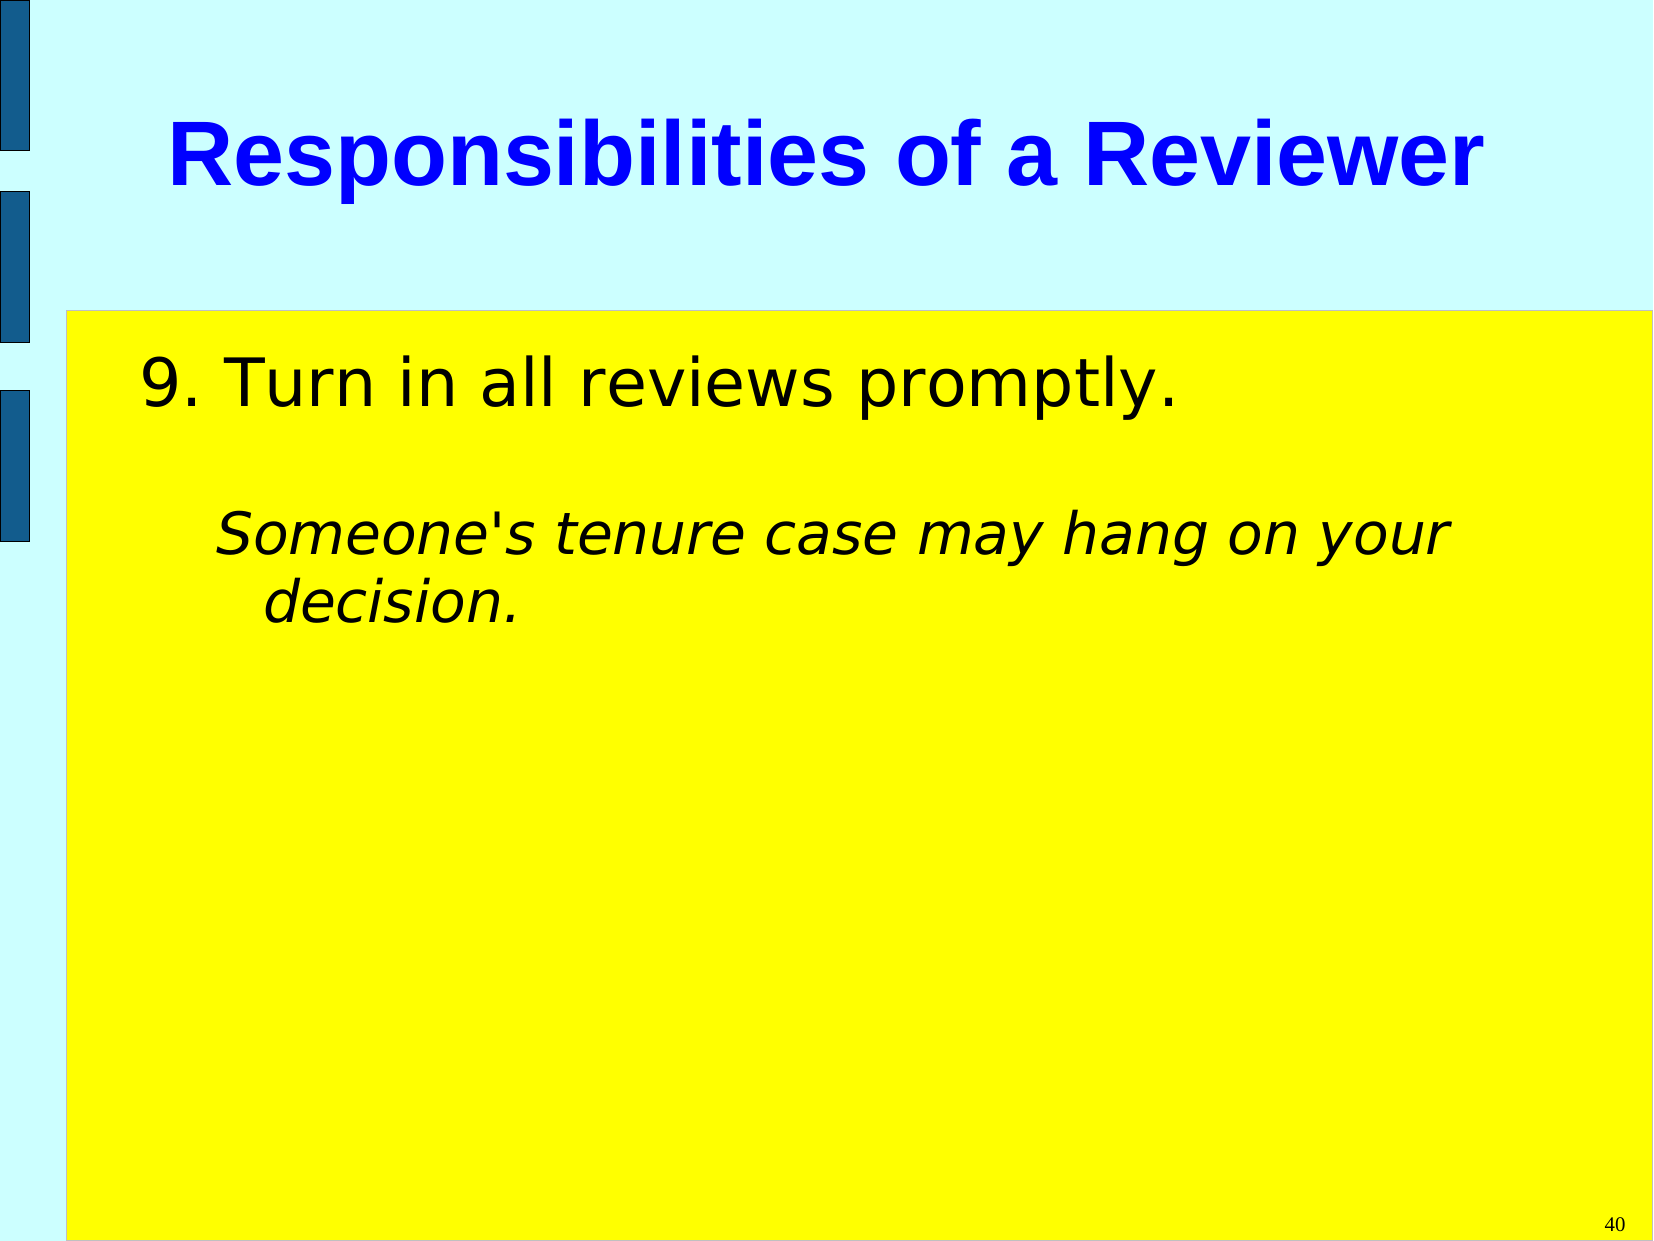

# Responsibilities of a Reviewer
9. Turn in all reviews promptly.
Someone's tenure case may hang on your decision.